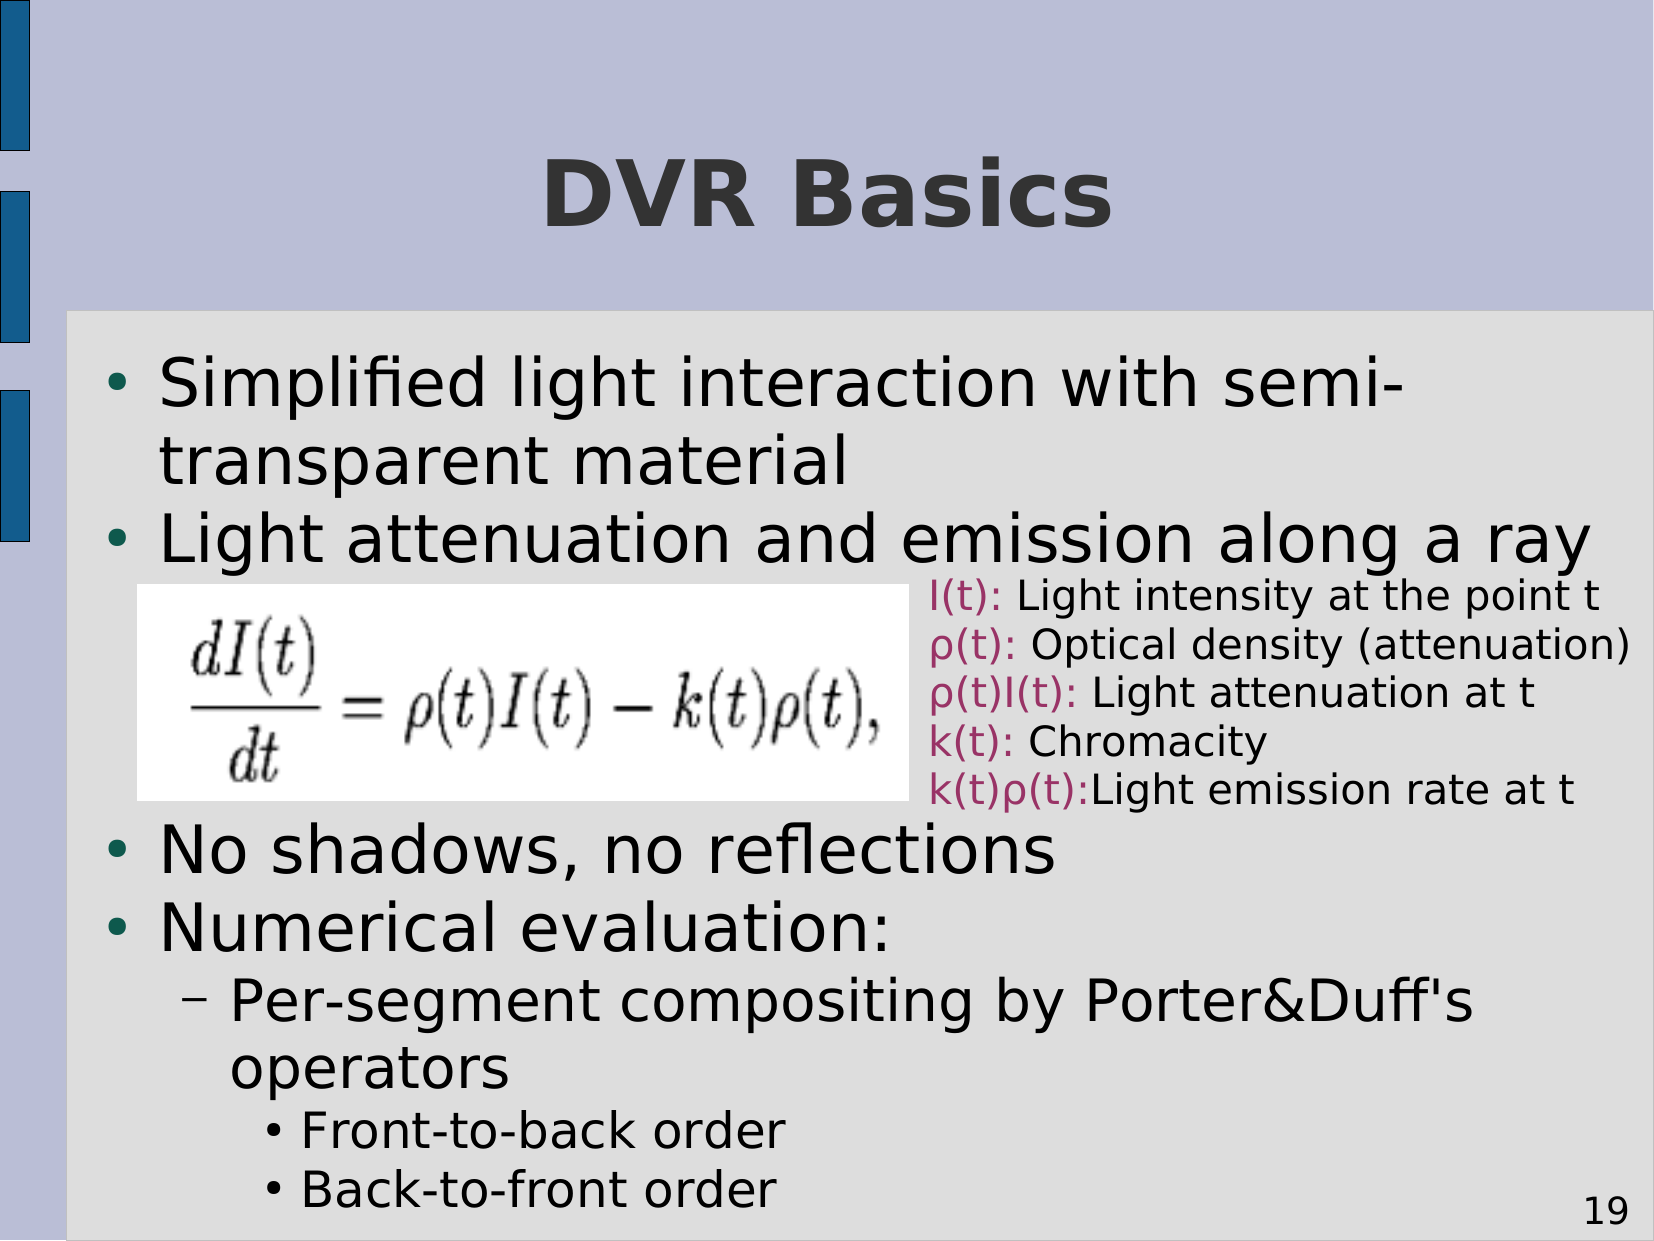

# DVR Basics
Simplified light interaction with semi-transparent material
Light attenuation and emission along a ray
No shadows, no reflections
Numerical evaluation:
Per-segment compositing by Porter&Duff's operators
Front-to-back order
Back-to-front order
I(t): Light intensity at the point t
ρ(t): Optical density (attenuation)
ρ(t)I(t): Light attenuation at t
k(t): Chromacity
k(t)ρ(t):Light emission rate at t